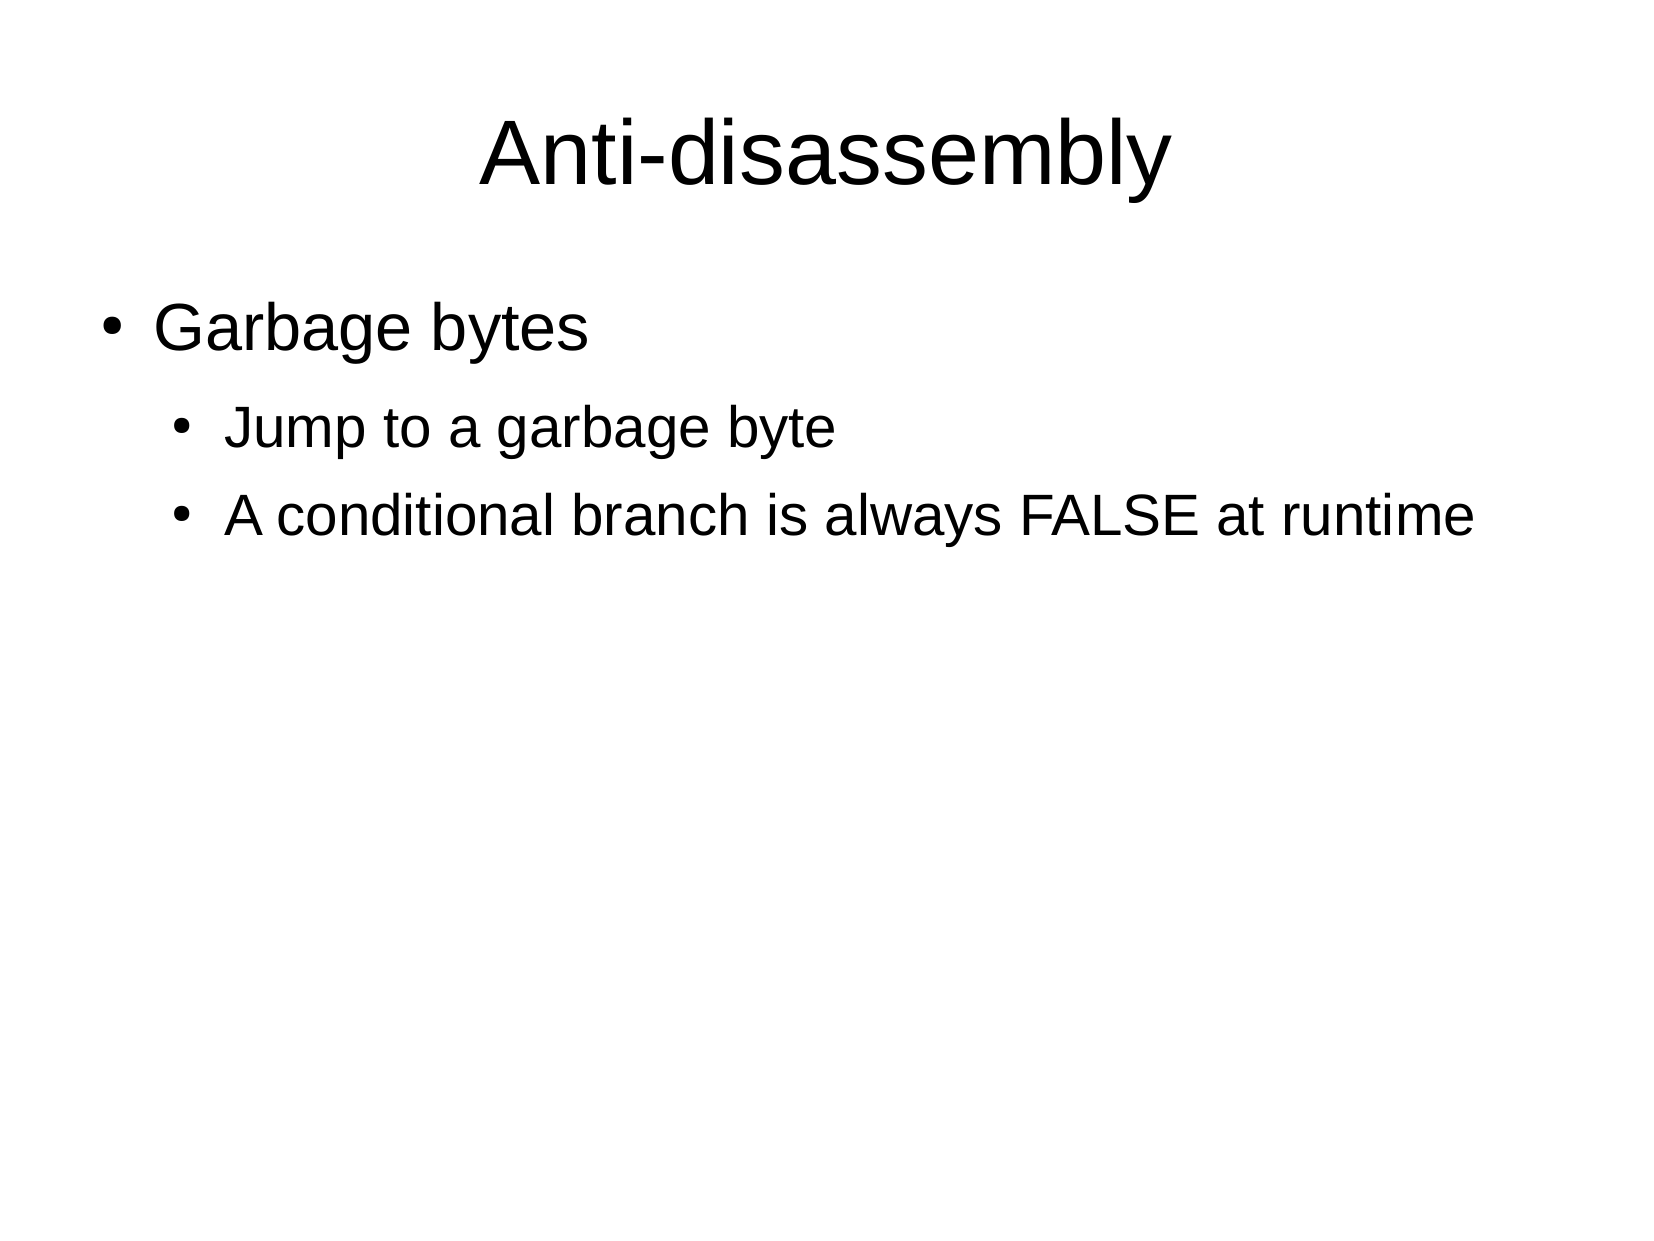

# Anti-disassembly
Garbage bytes
Jump to a garbage byte
A conditional branch is always FALSE at runtime